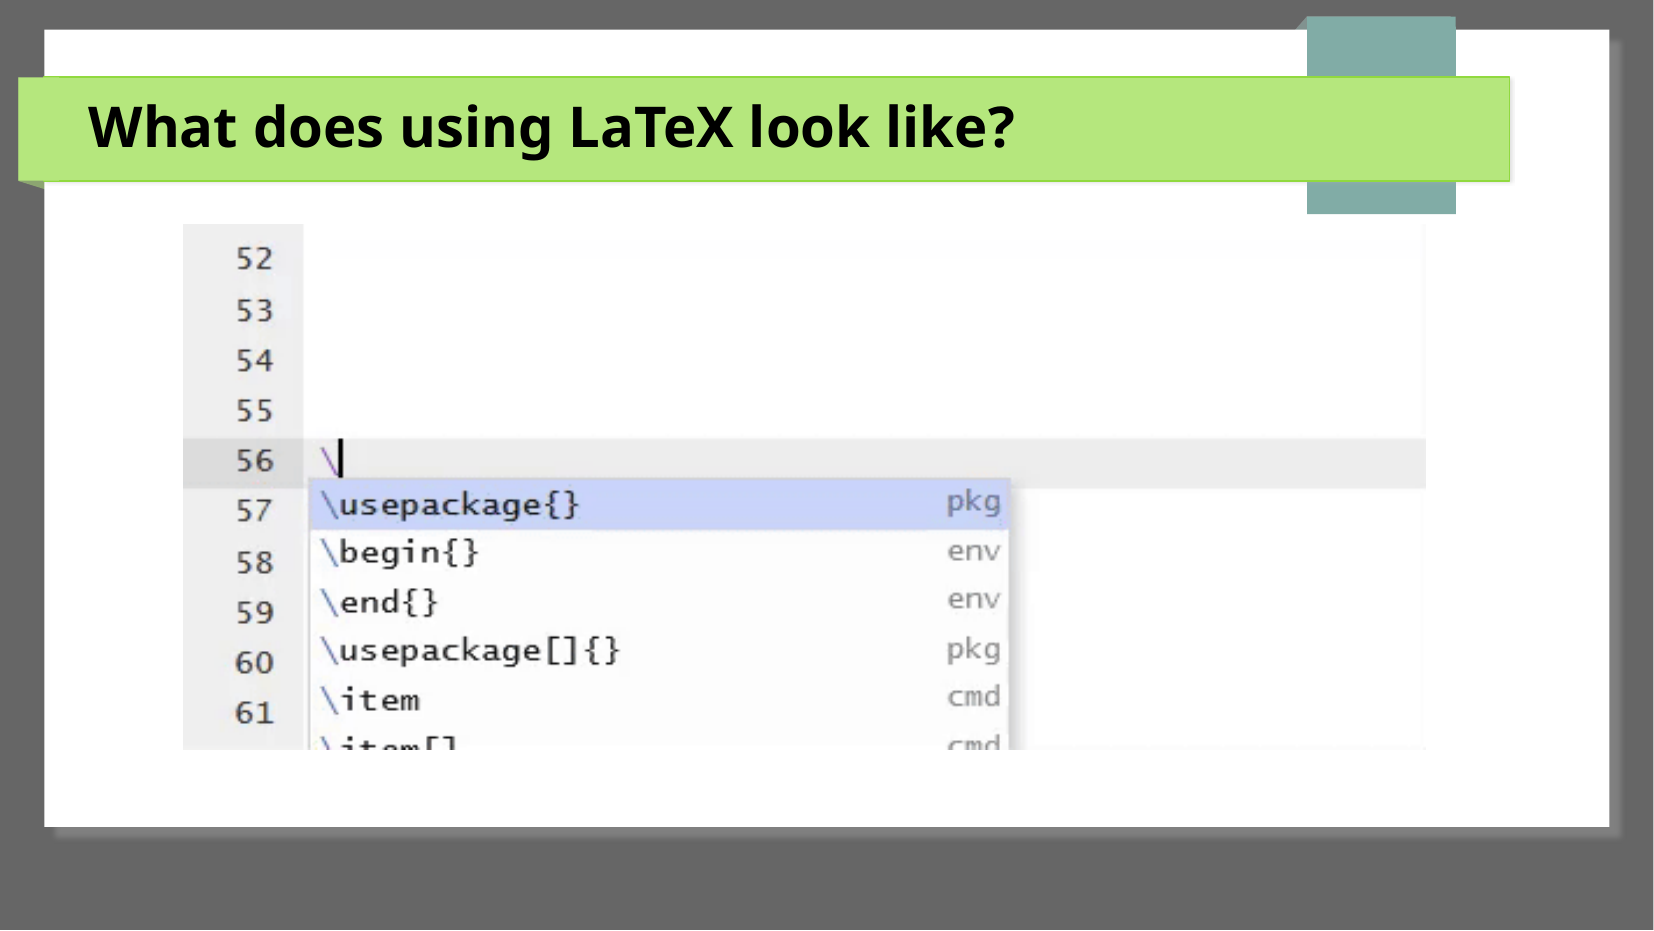

# What does using LaTeX look like?